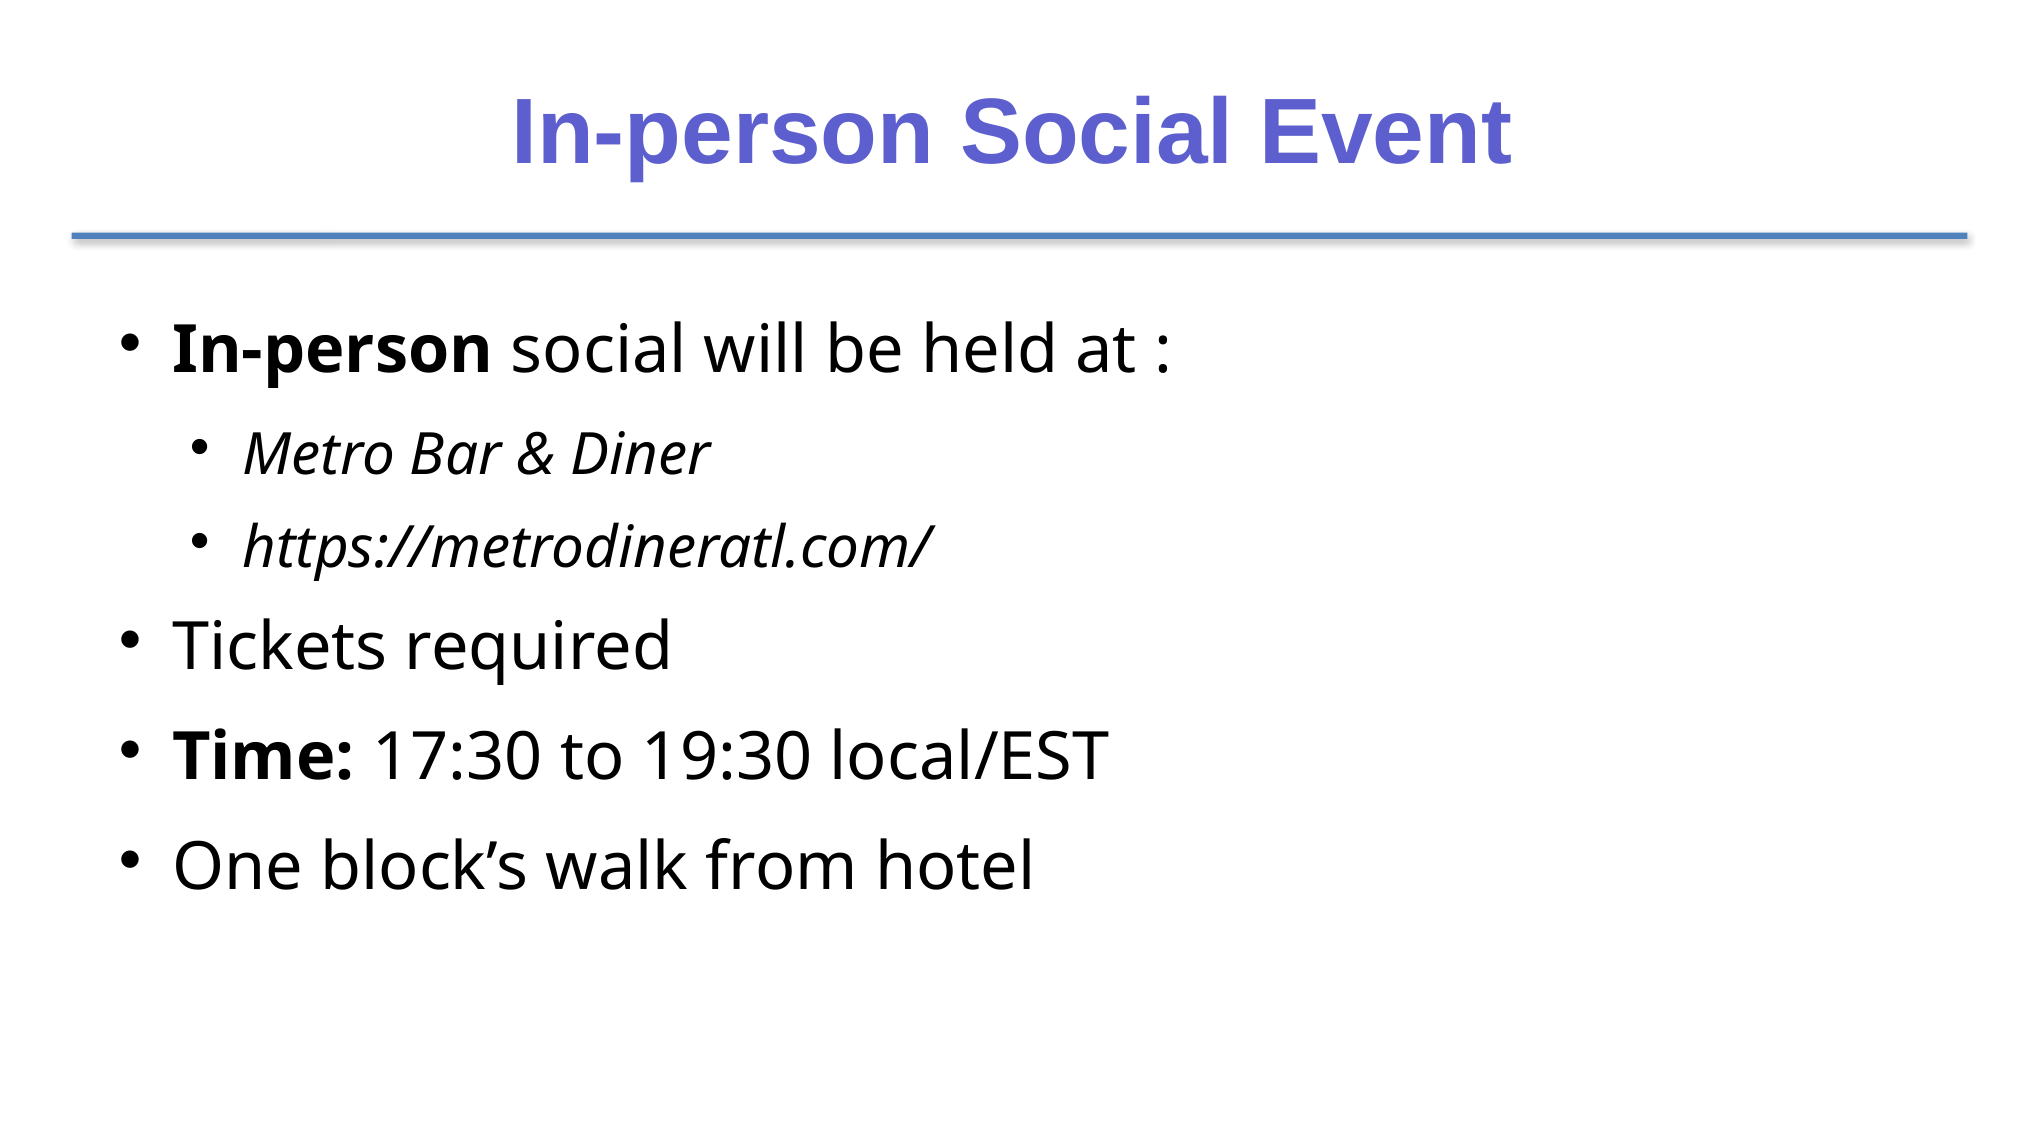

In-person Social Event
In-person social will be held at :
Metro Bar & Diner
https://metrodineratl.com/
Tickets required
Time: 17:30 to 19:30 local/EST
One block’s walk from hotel